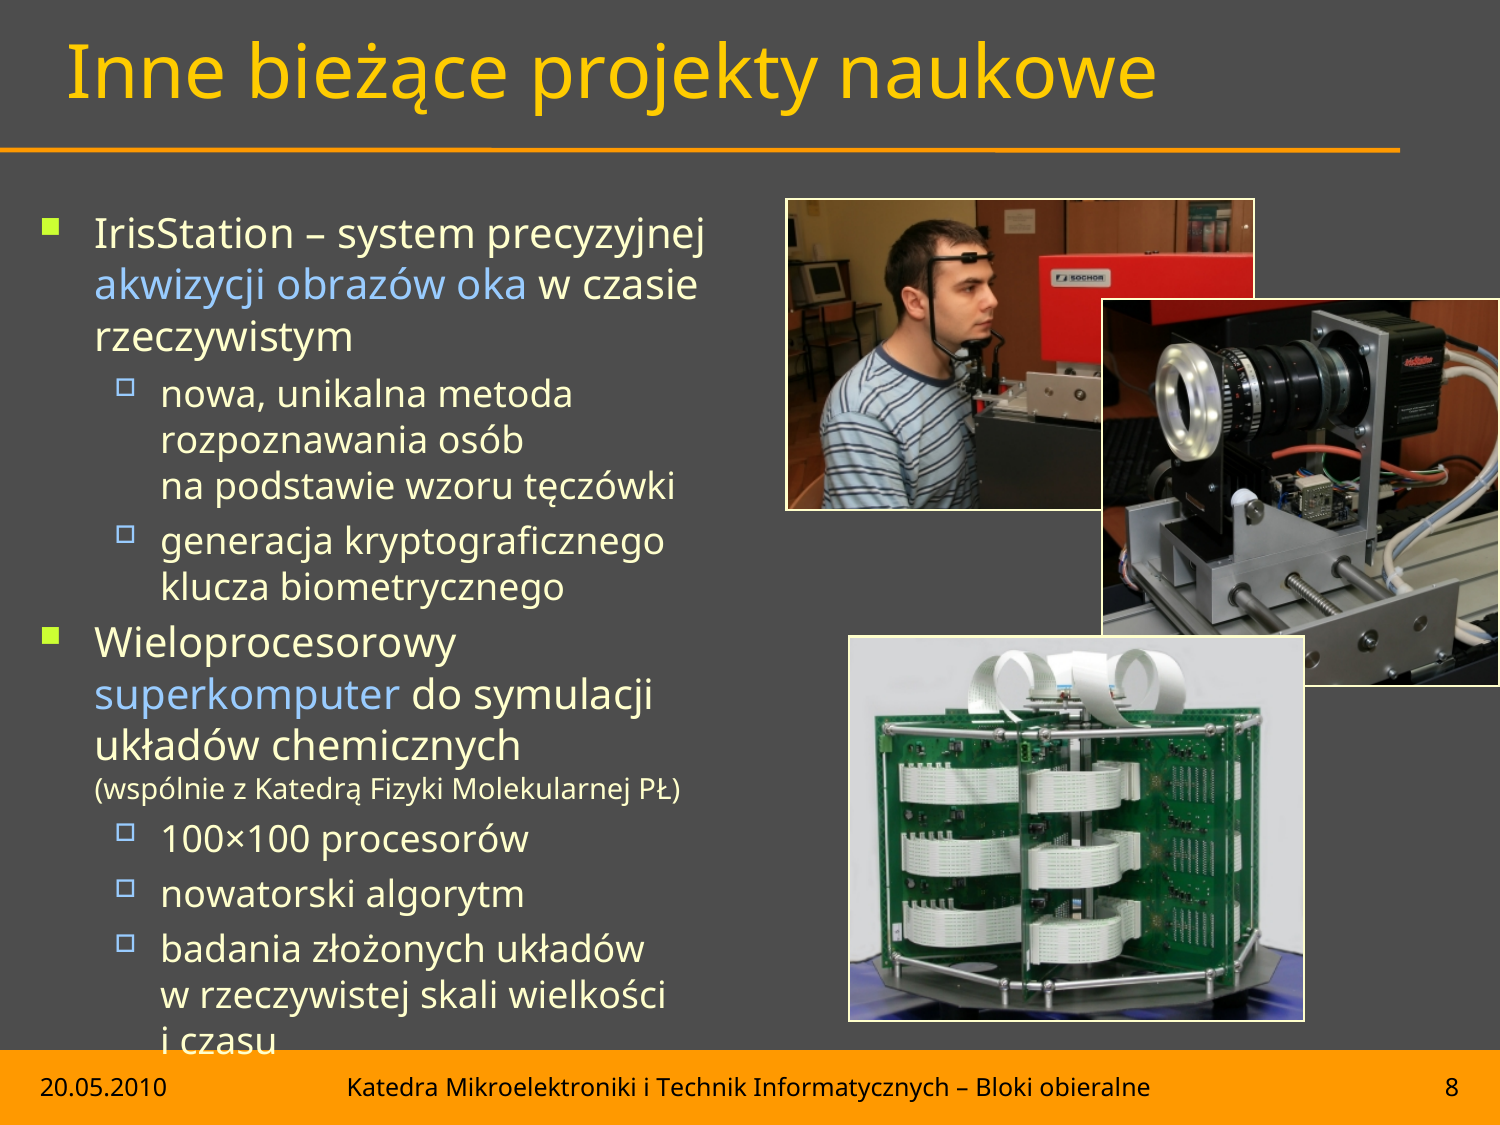

# Inne bieżące projekty naukowe
IrisStation – system precyzyjnej akwizycji obrazów oka w czasie rzeczywistym
nowa, unikalna metoda rozpoznawania osób na podstawie wzoru tęczówki
generacja kryptograficznego klucza biometrycznego
Wieloprocesorowy superkomputer do symulacji układów chemicznych
(wspólnie z Katedrą Fizyki Molekularnej PŁ)
100×100 procesorów
nowatorski algorytm
badania złożonych układów w rzeczywistej skali wielkości i czasu
20.05.2010
Katedra Mikroelektroniki i Technik Informatycznych – Bloki obieralne
8